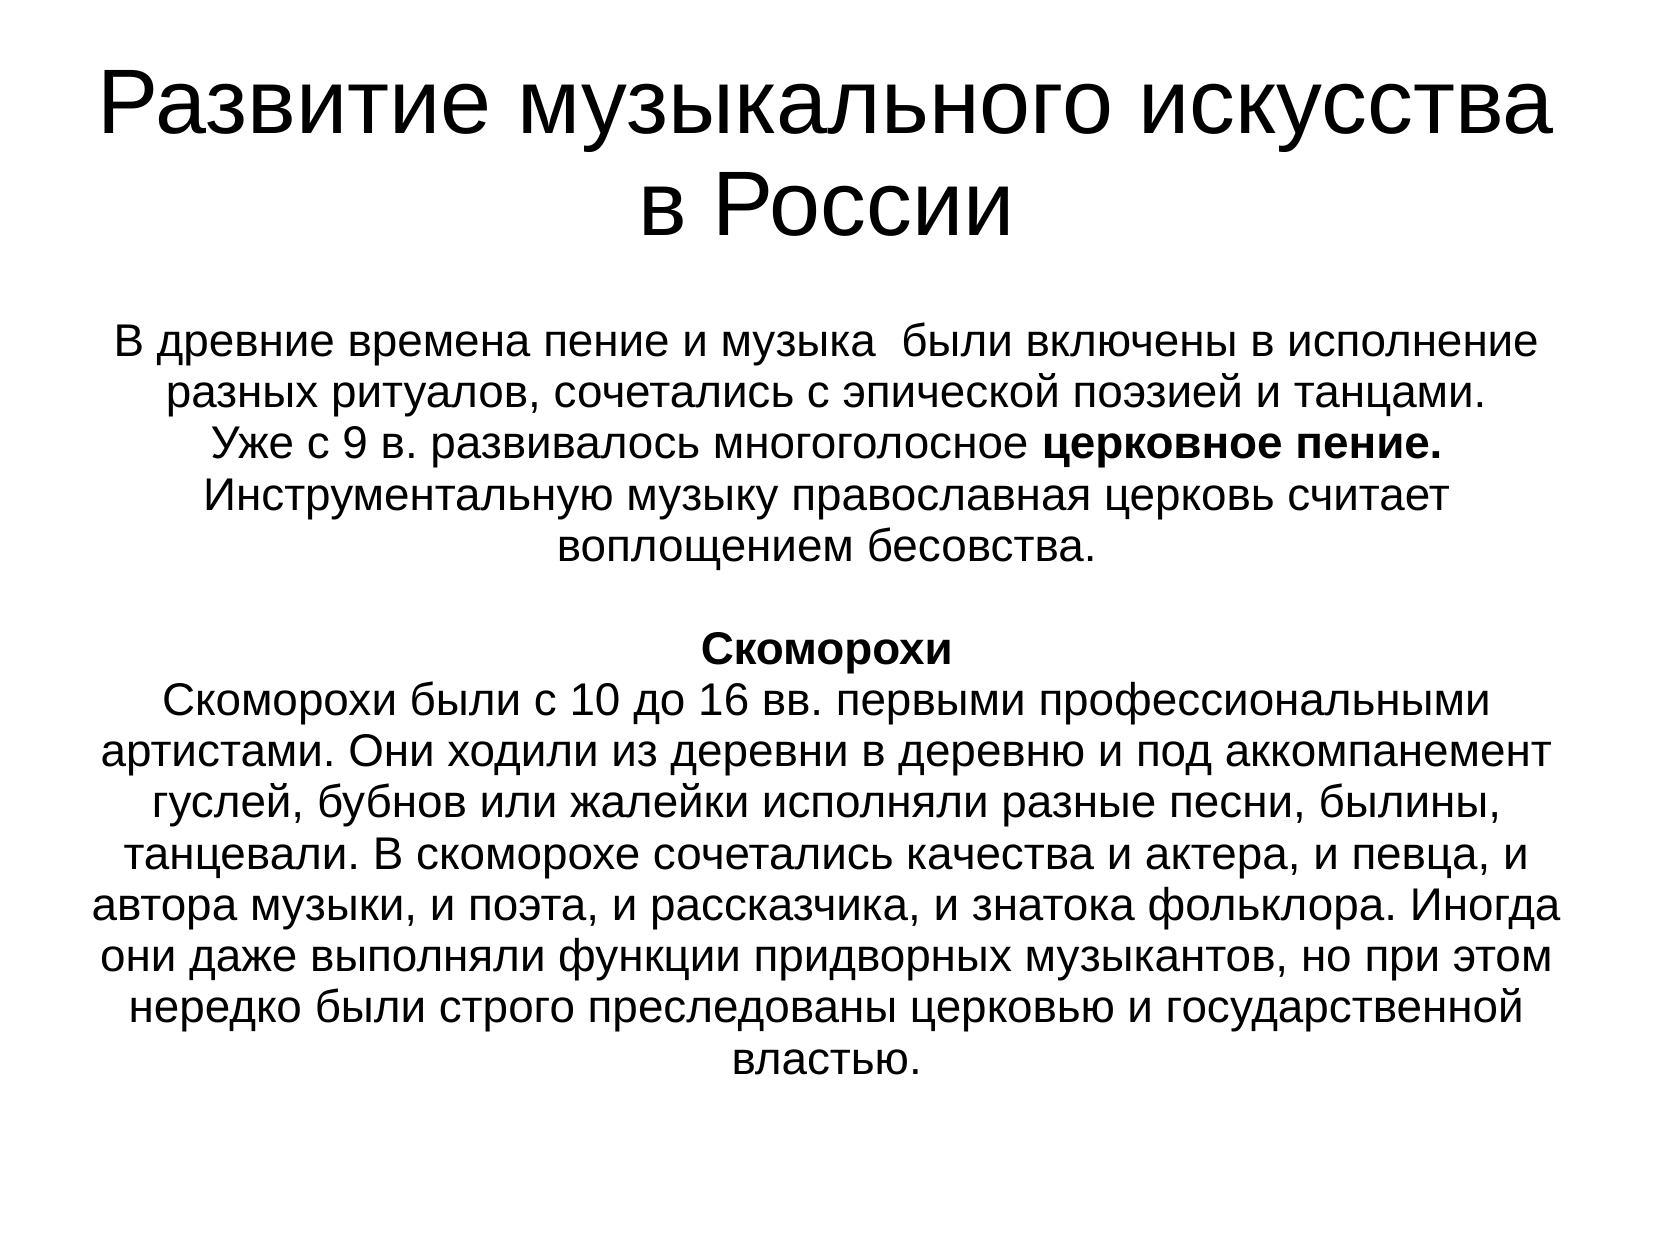

# Развитие музыкального искусства в России
В древние времена пение и музыка были включены в исполнение разных ритуалов, сочетались с эпической поэзией и танцами.
Уже с 9 в. развивалось многоголосное церковное пение. Инструментальную музыку православная церковь считает воплощением бесовства.
Скоморохи
Скоморохи были с 10 до 16 вв. первыми профессиональными артистами. Они ходили из деревни в деревню и под аккомпанемент гуслей, бубнов или жалейки исполняли разные песни, былины, танцевали. В скоморохе сочетались качества и актера, и певца, и автора музыки, и поэта, и рассказчика, и знатока фольклора. Иногда они даже выполняли функции придворных музыкантов, но при этом нередко были строго преследованы церковью и государственной властью.